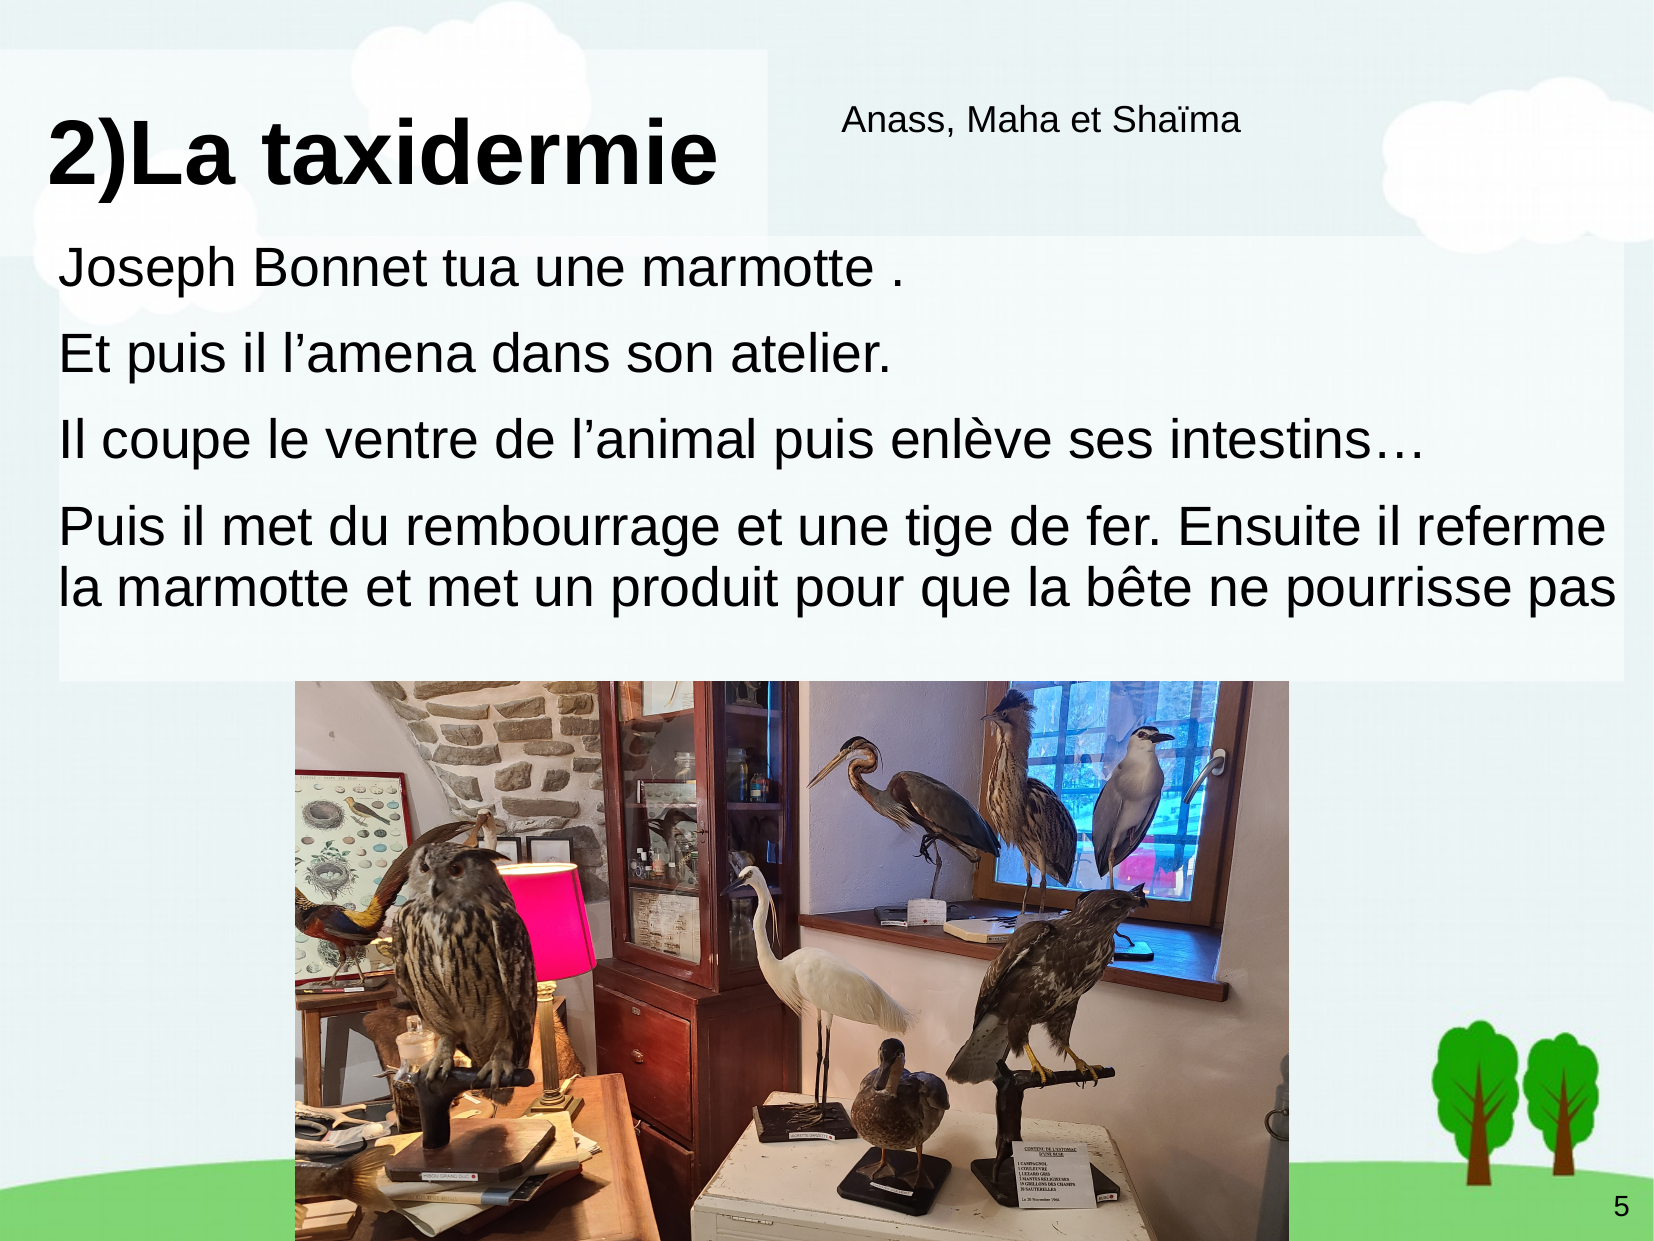

# 2)La taxidermie
Anass, Maha et Shaïma
Joseph Bonnet tua une marmotte .
Et puis il l’amena dans son atelier.
Il coupe le ventre de l’animal puis enlève ses intestins…
Puis il met du rembourrage et une tige de fer. Ensuite il referme la marmotte et met un produit pour que la bête ne pourrisse pas
5